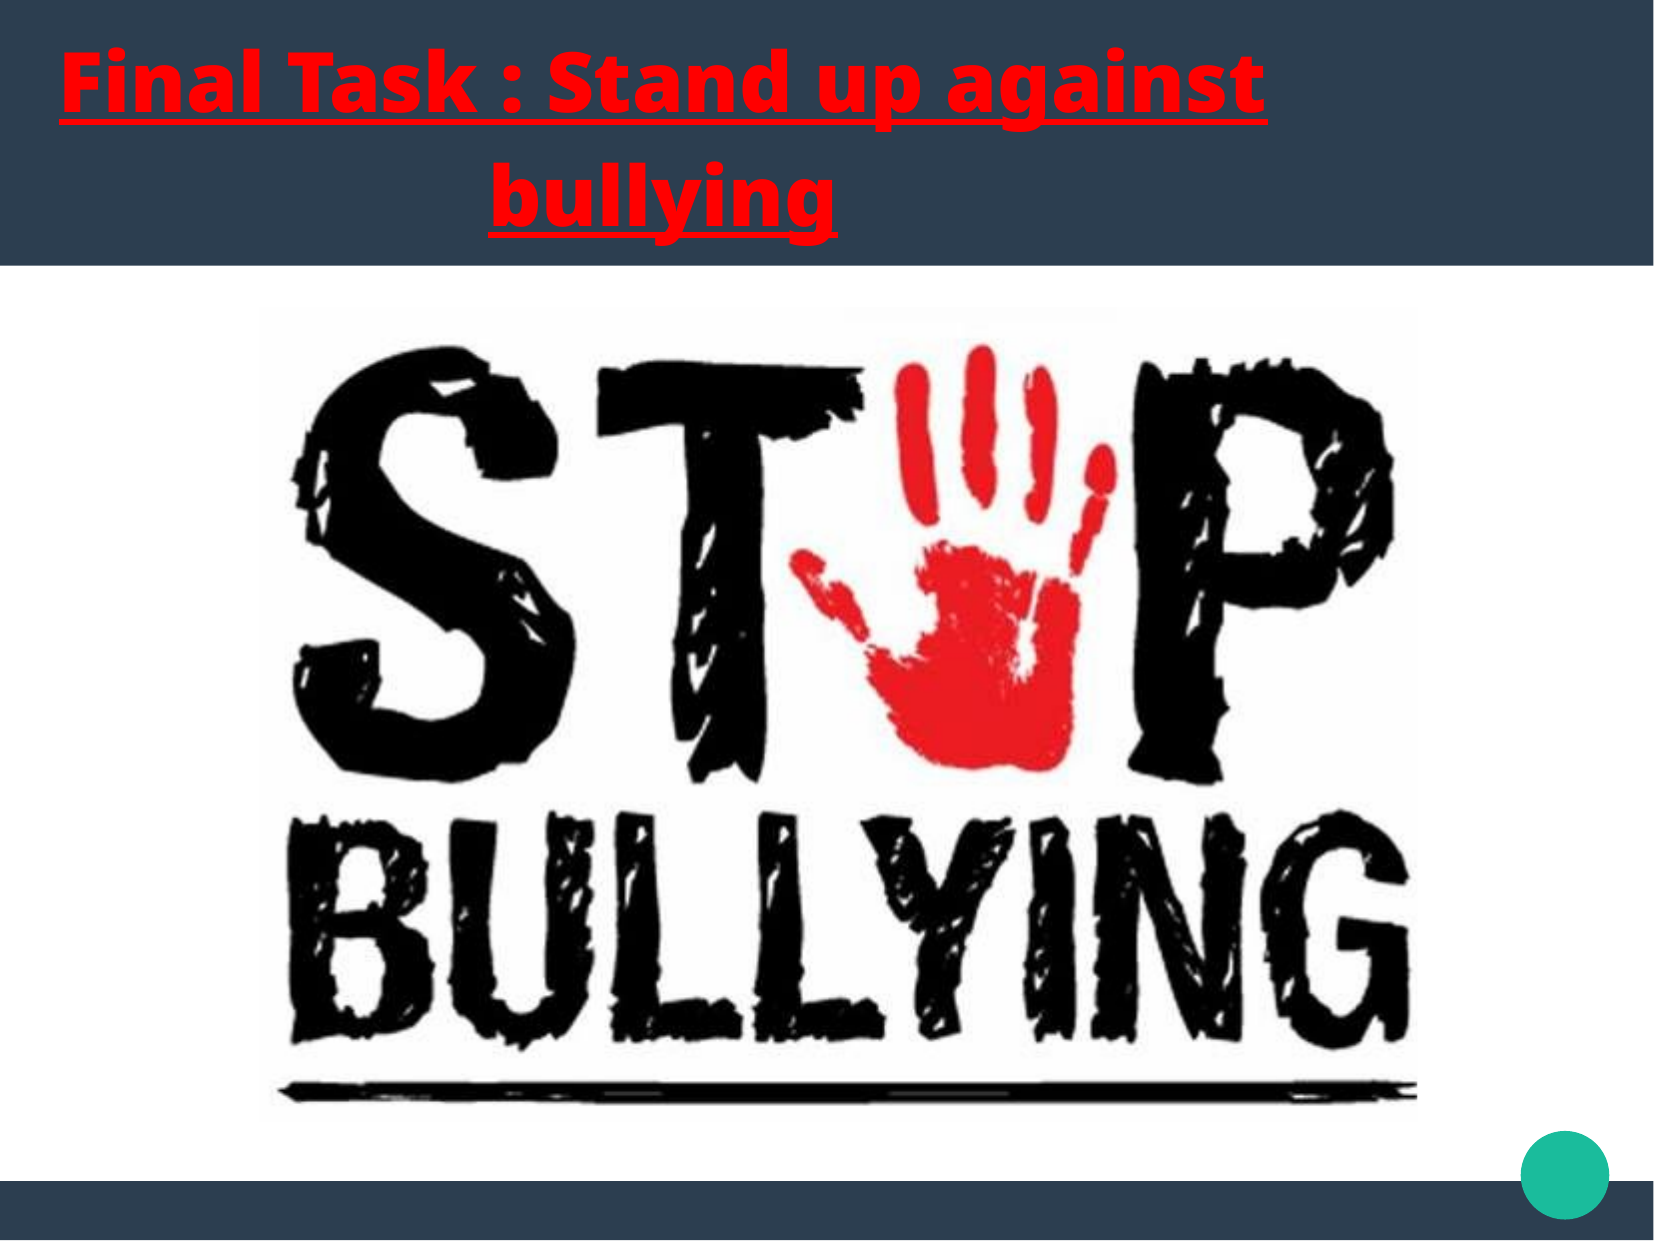

# Final Task : Stand up against bullying